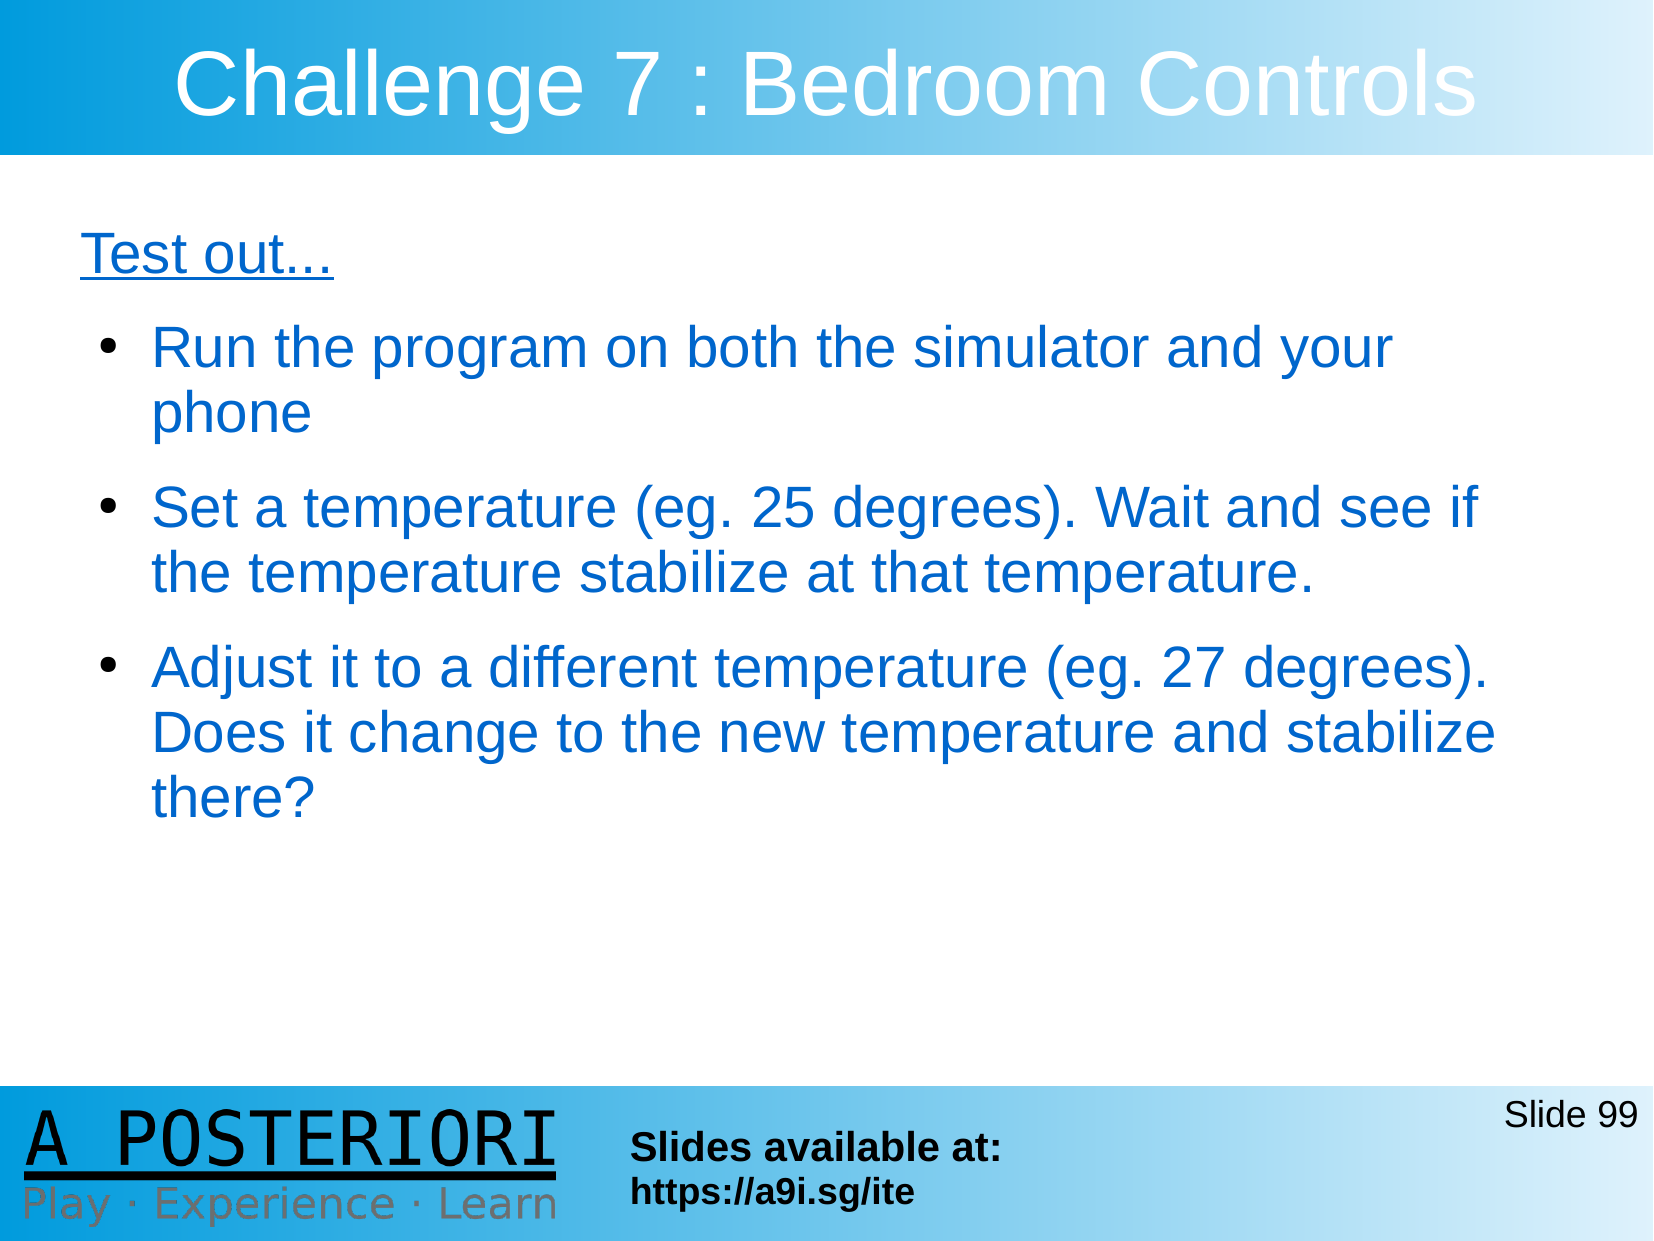

# Challenge 7 : Bedroom Controls
Test out...
Run the program on both the simulator and your phone
Set a temperature (eg. 25 degrees). Wait and see if the temperature stabilize at that temperature.
Adjust it to a different temperature (eg. 27 degrees). Does it change to the new temperature and stabilize there?